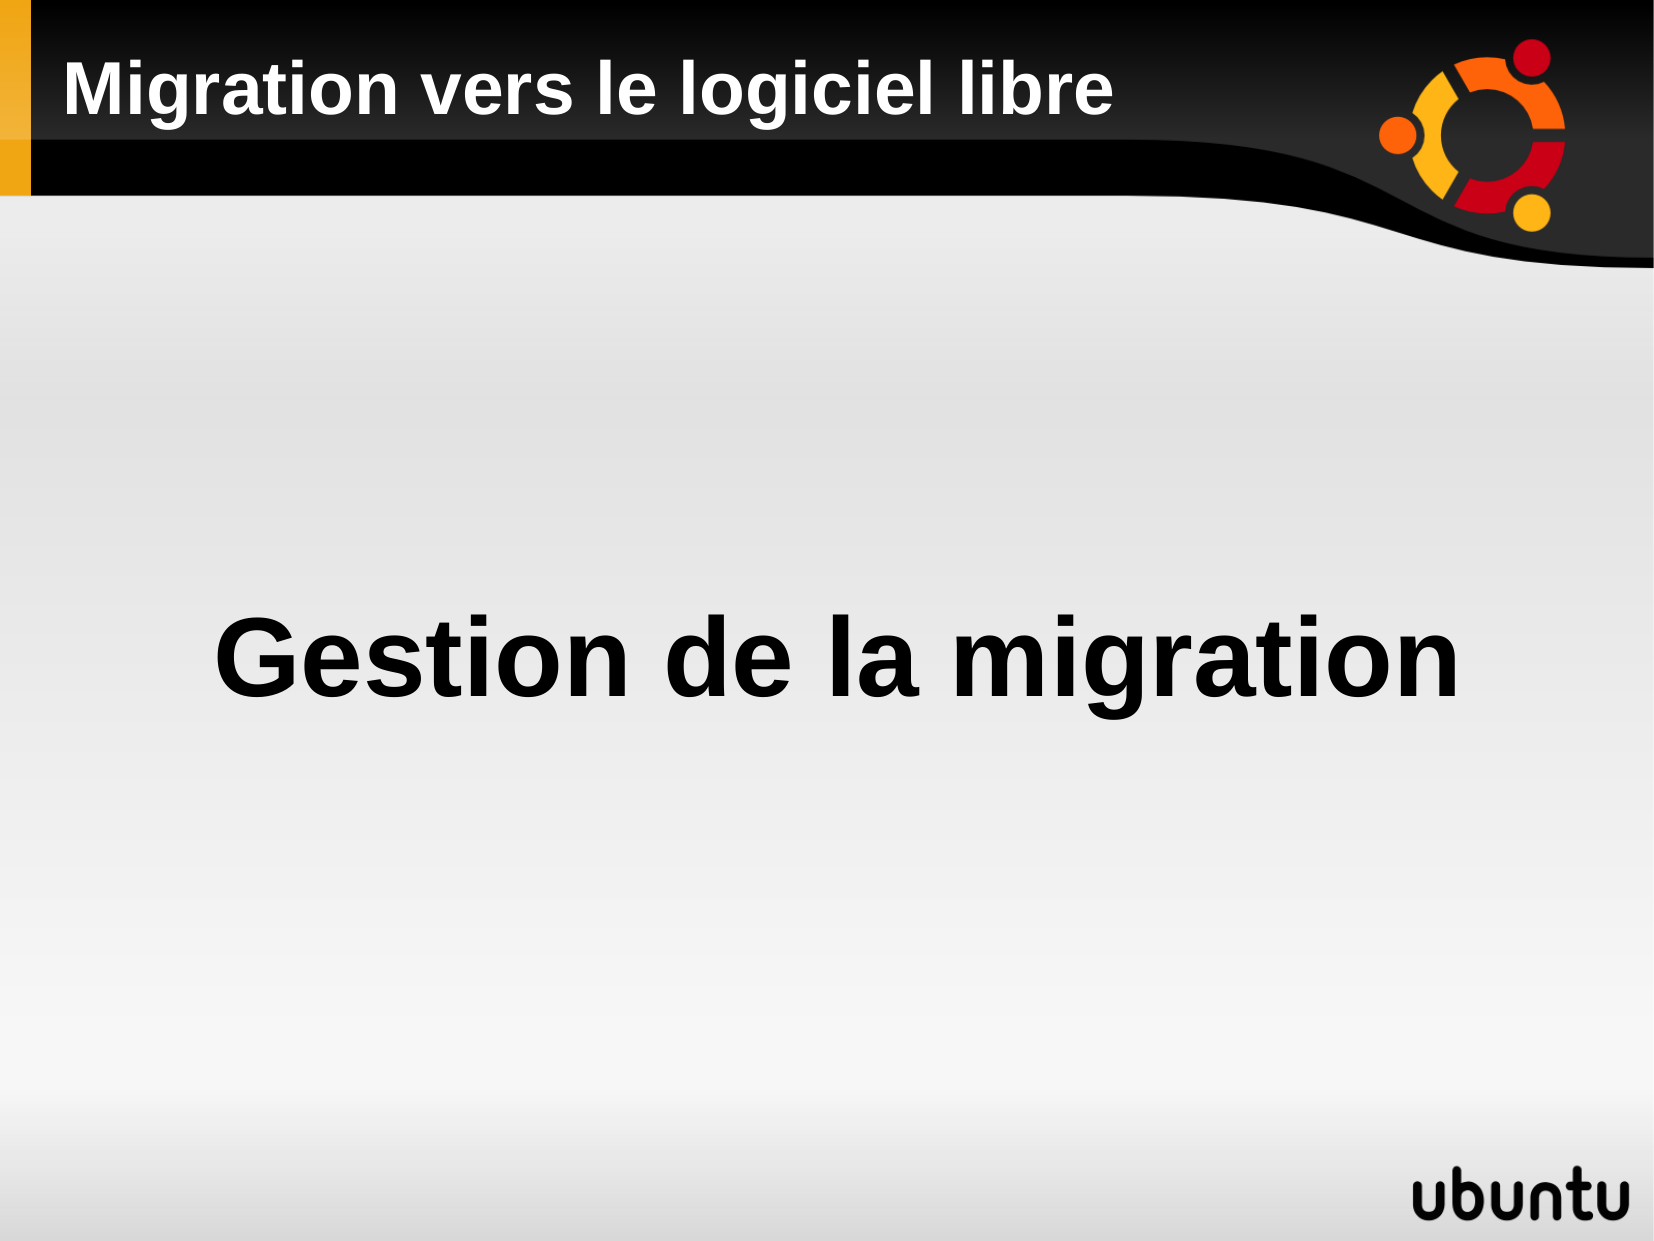

Migration vers le logiciel libre
# Gestion de la migration